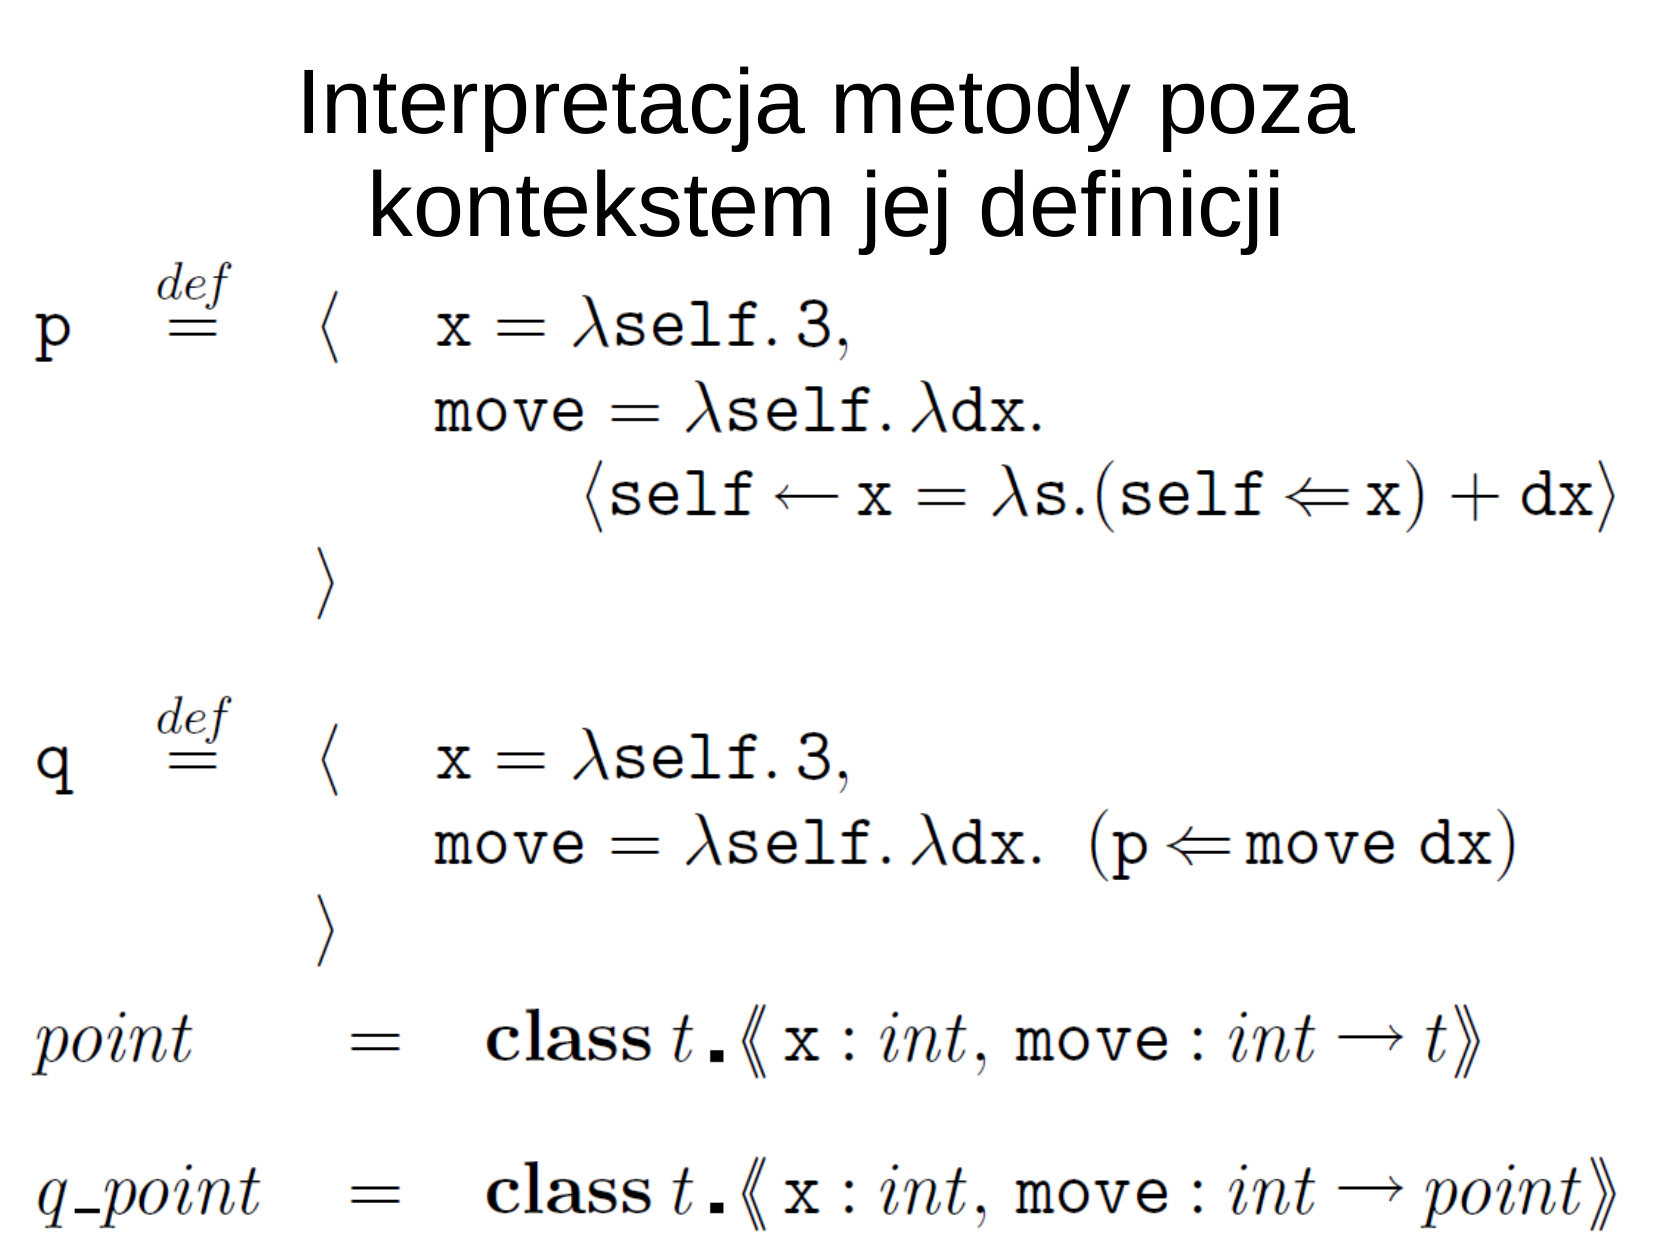

# Interpretacja metody poza kontekstem jej definicji